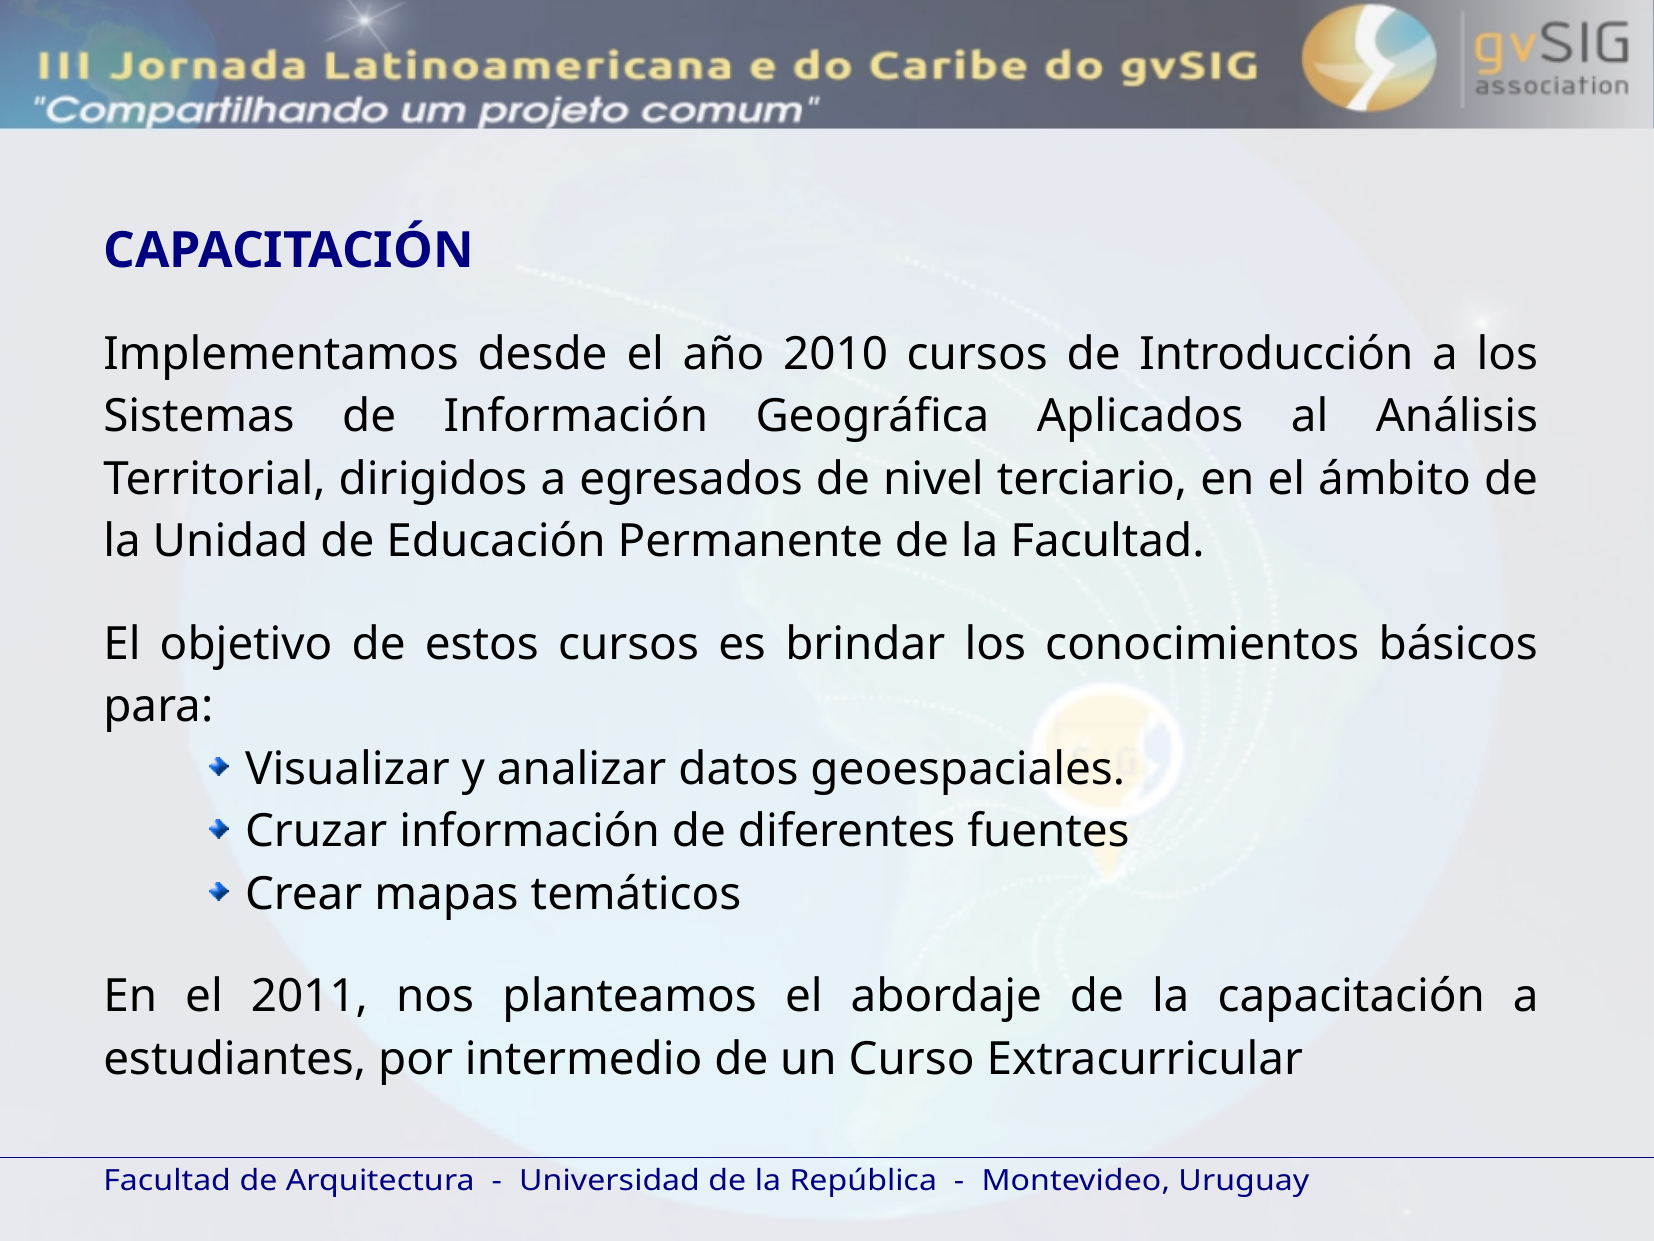

CAPACITACIÓN
Implementamos desde el año 2010 cursos de Introducción a los Sistemas de Información Geográfica Aplicados al Análisis Territorial, dirigidos a egresados de nivel terciario, en el ámbito de la Unidad de Educación Permanente de la Facultad.
El objetivo de estos cursos es brindar los conocimientos básicos para:
Visualizar y analizar datos geoespaciales.
Cruzar información de diferentes fuentes
Crear mapas temáticos
En el 2011, nos planteamos el abordaje de la capacitación a estudiantes, por intermedio de un Curso Extracurricular
Facultad de Arquitectura - Universidad de la República - Montevideo, Uruguay